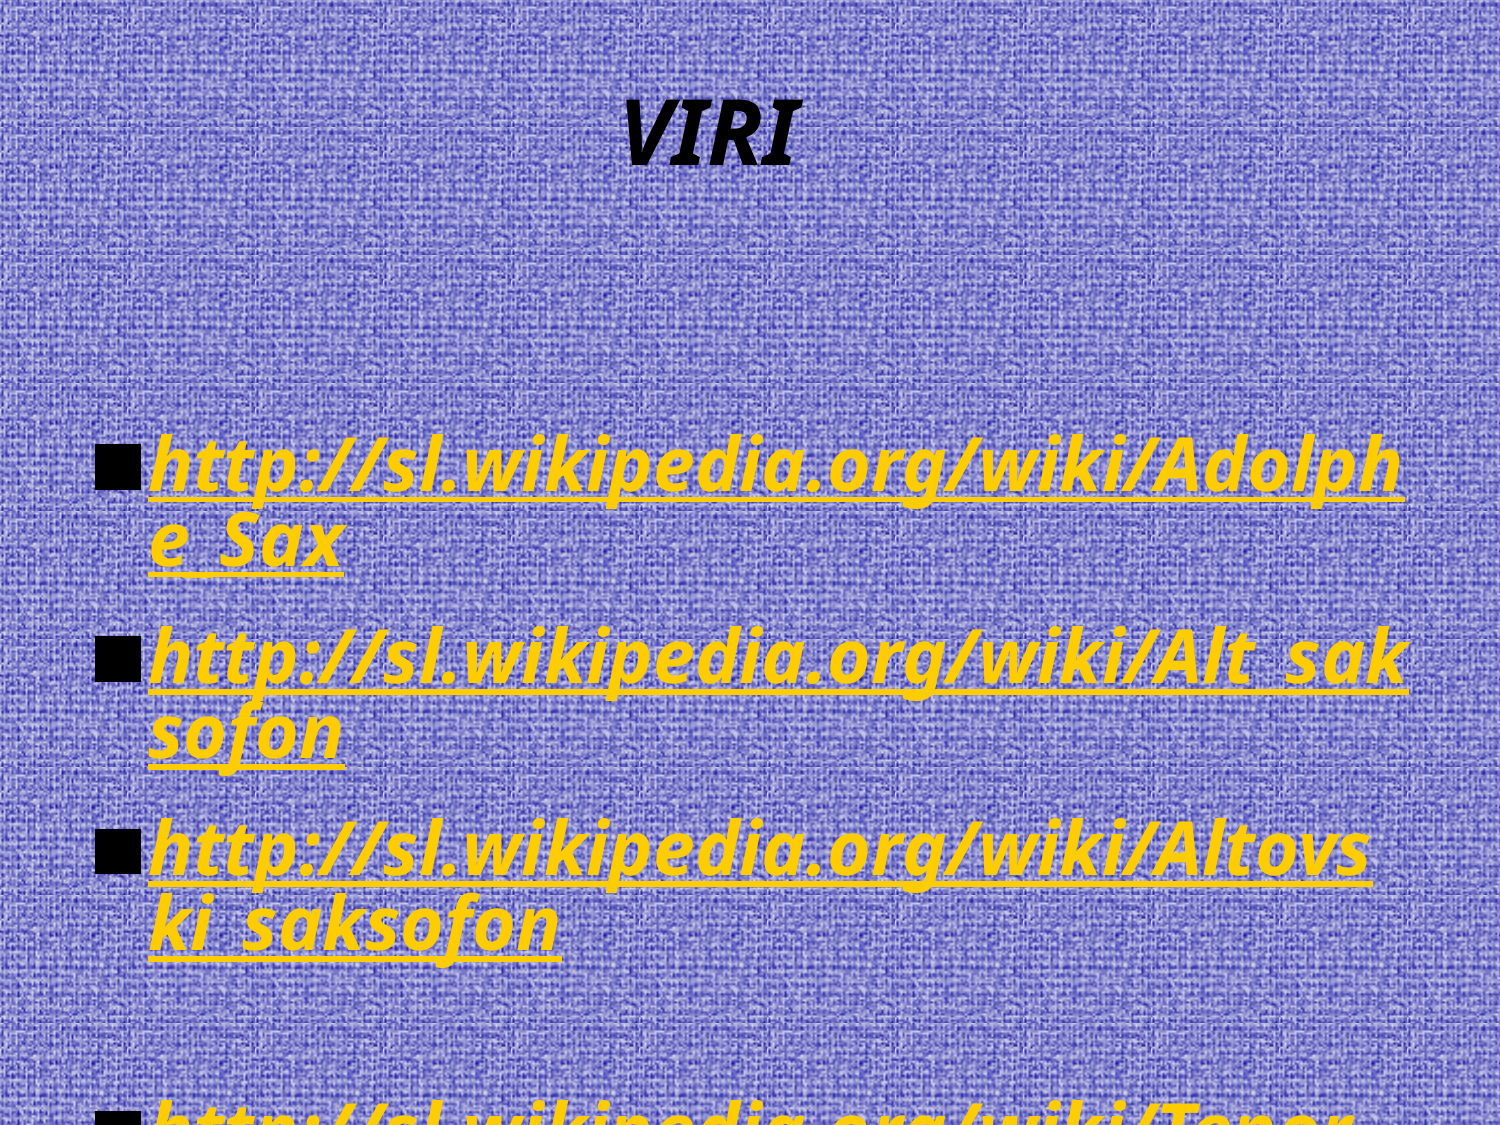

VIRI
# http://sl.wikipedia.org/wiki/Adolphe_Sax
http://sl.wikipedia.org/wiki/Alt_saksofon
http://sl.wikipedia.org/wiki/Altovski_saksofon
http://sl.wikipedia.org/wiki/Tenor_saksofon
http://sl.wikipedia.org/wiki/Sopranski_saksofon